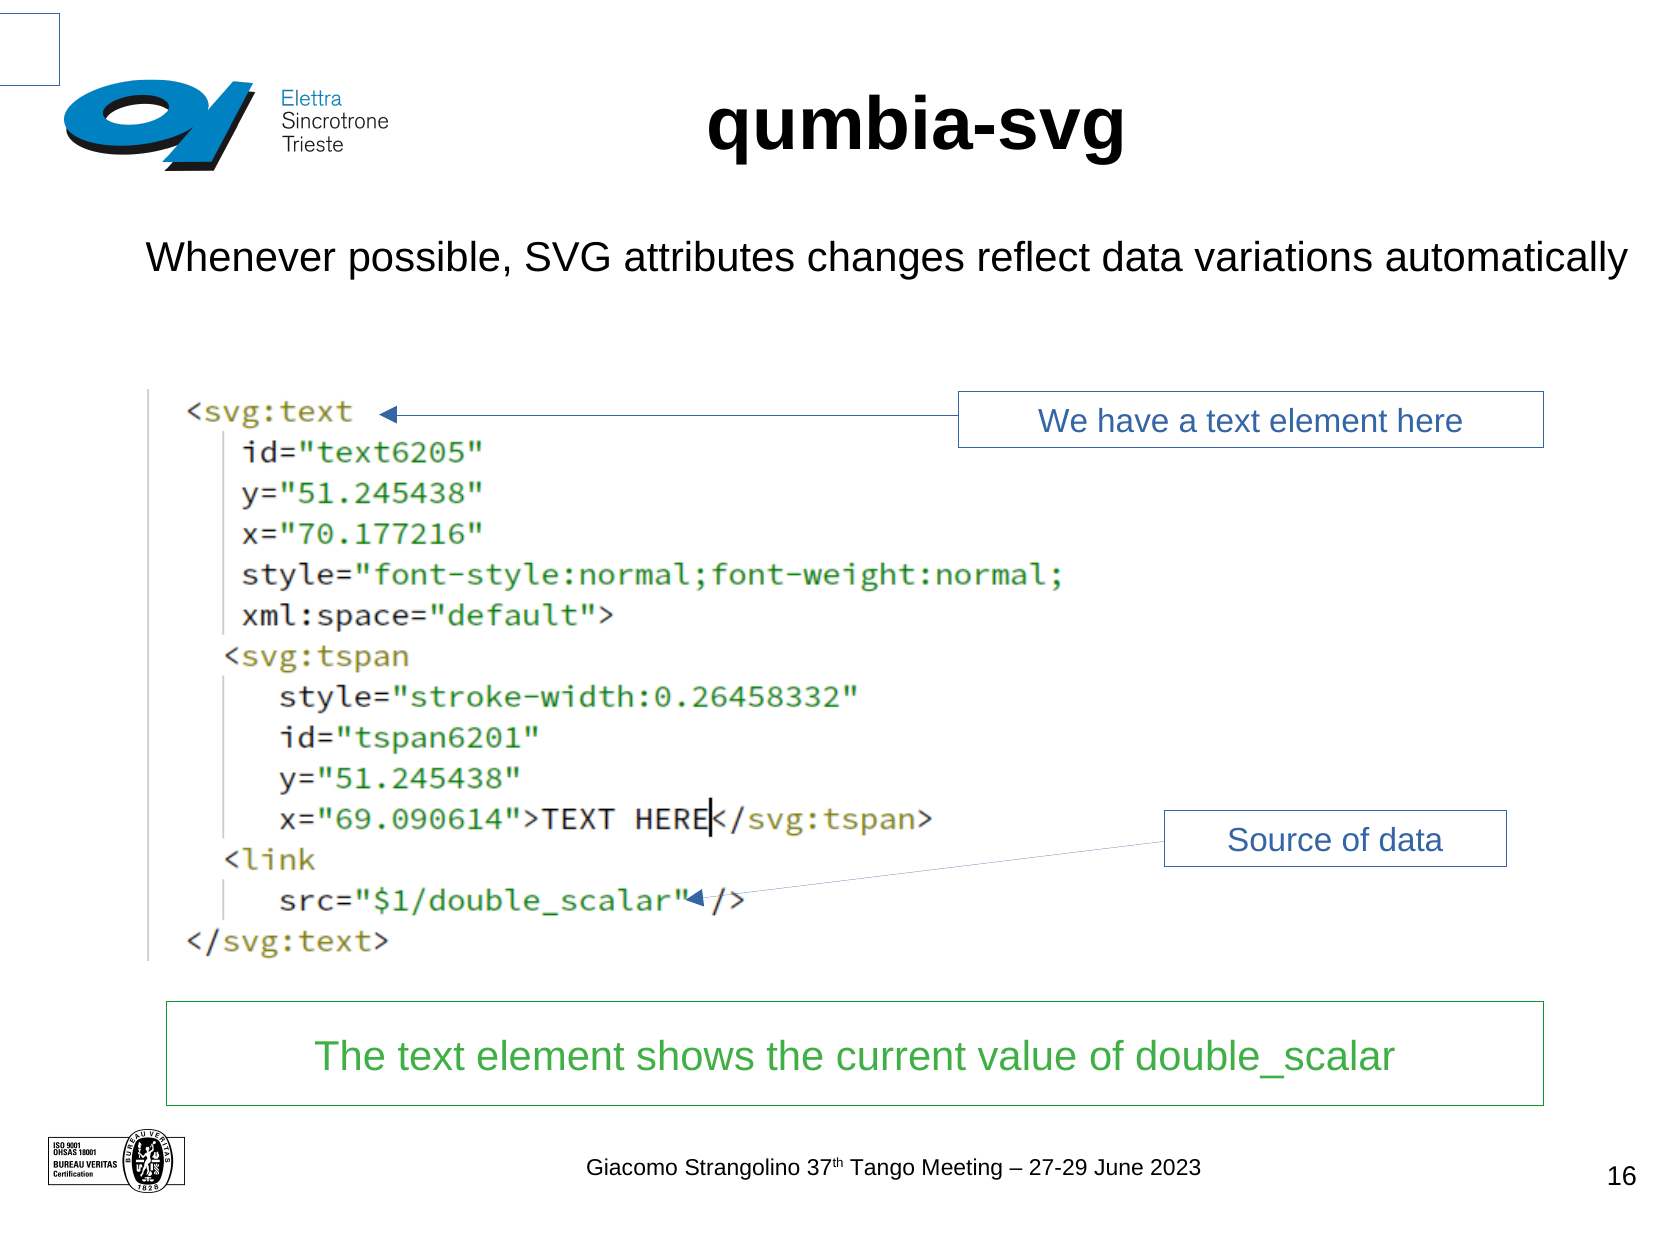

# qumbia-svg
Whenever possible, SVG attributes changes reflect data variations automatically
We have a text element here
Source of data
The text element shows the current value of double_scalar